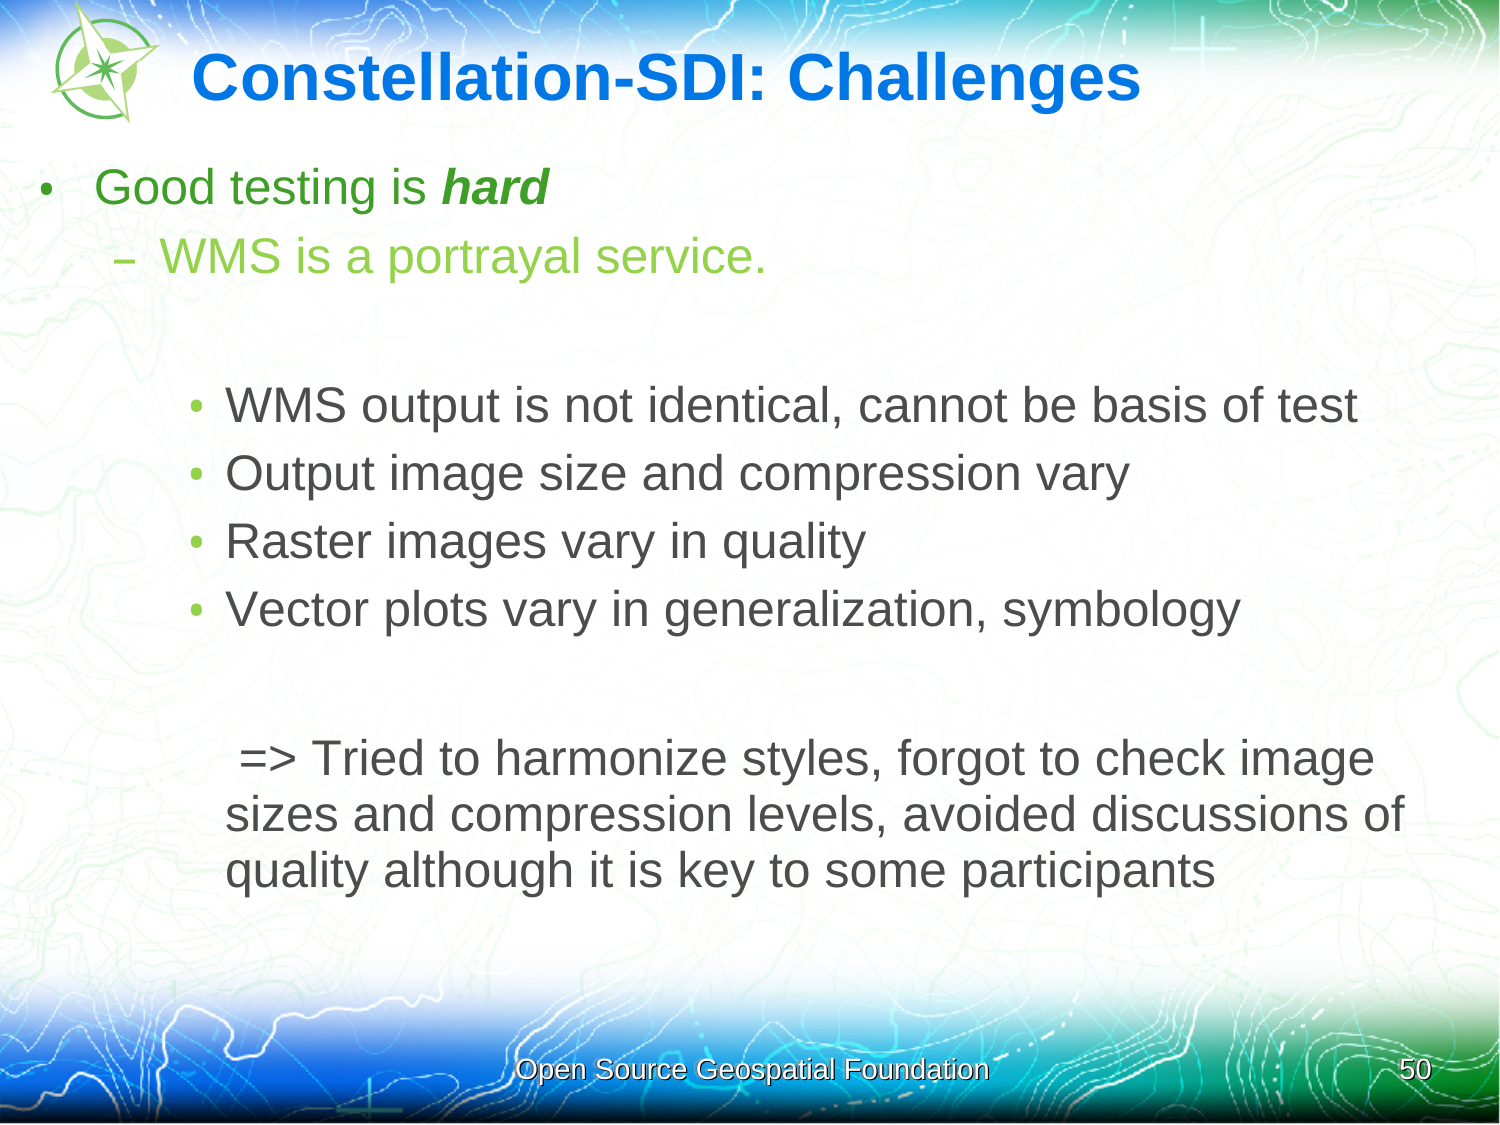

# Constellation-SDI: Challenges
Good testing is hard
WMS is a portrayal service.
WMS output is not identical, cannot be basis of test
Output image size and compression vary
Raster images vary in quality
Vector plots vary in generalization, symbology
 => Tried to harmonize styles, forgot to check image sizes and compression levels, avoided discussions of quality although it is key to some participants
Open Source Geospatial Foundation
50